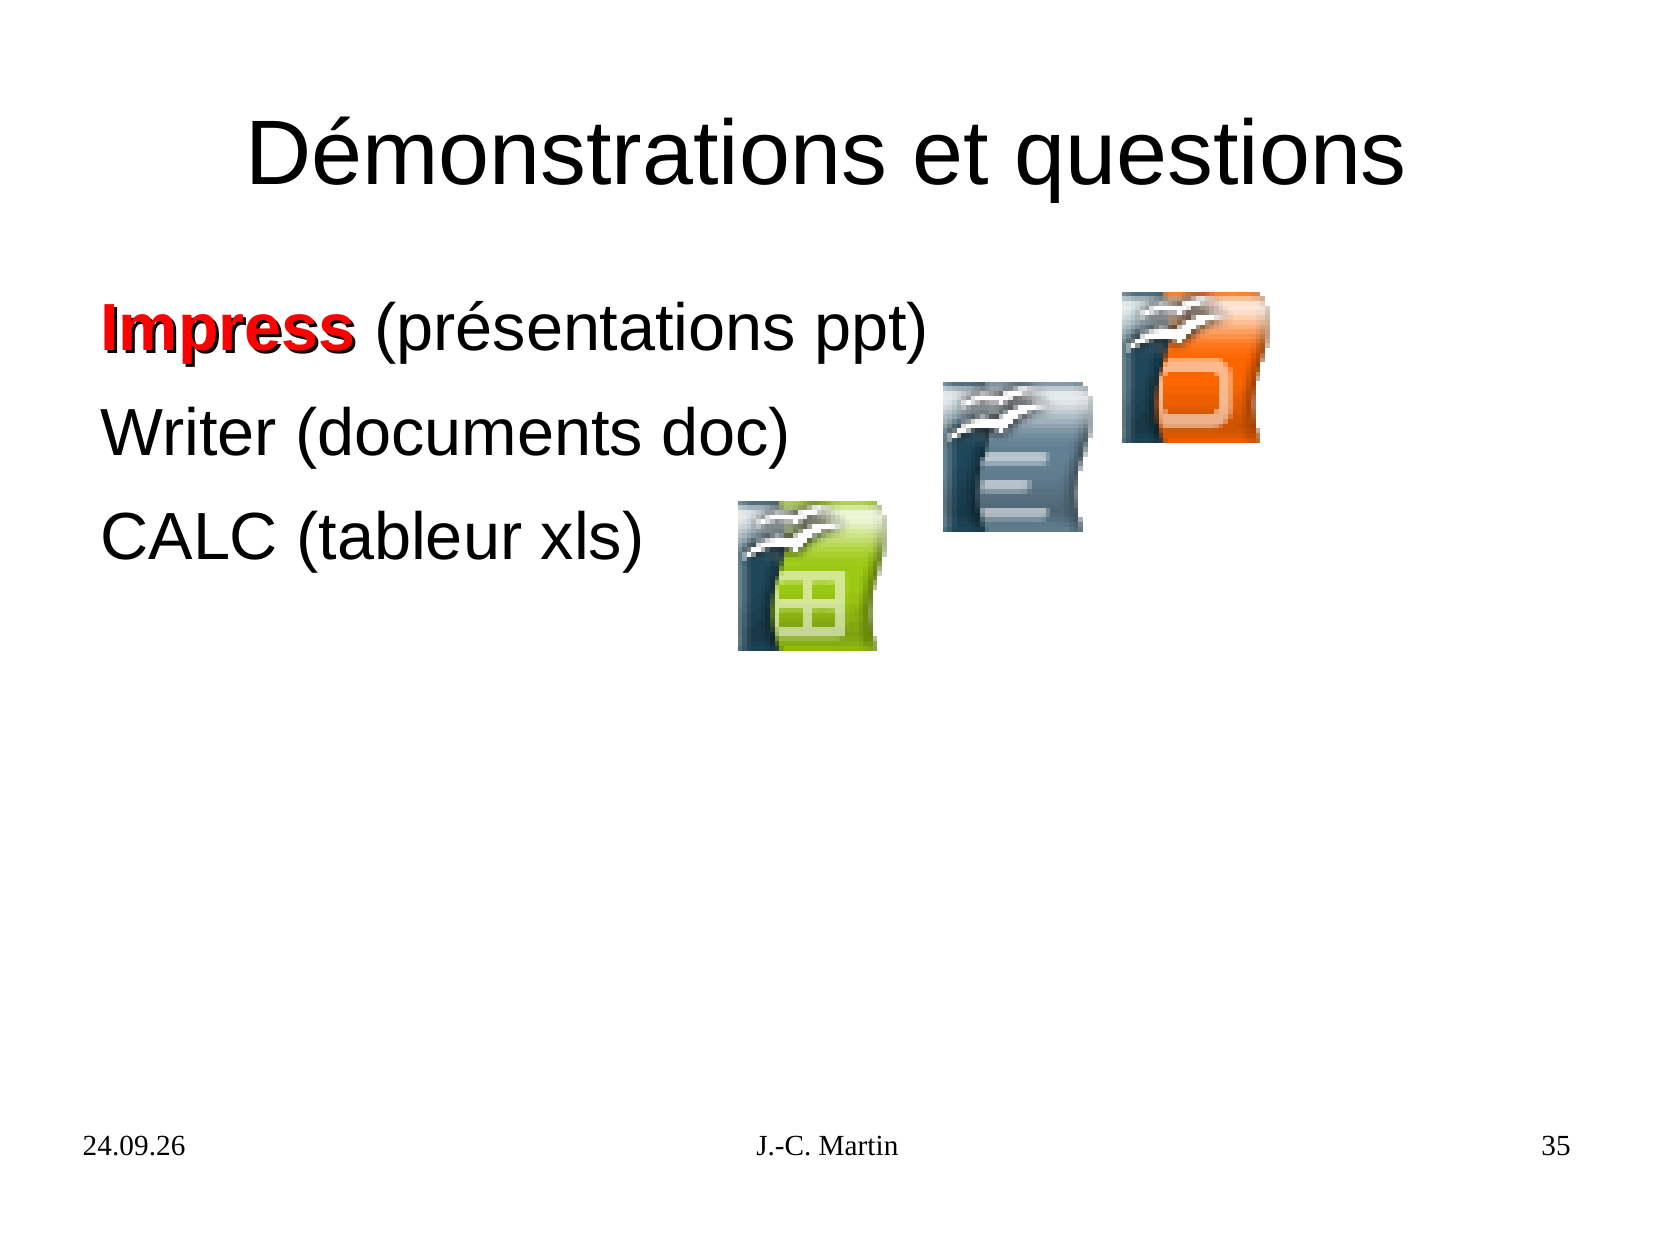

# Démonstrations et questions
Impress (présentations ppt)
Writer (documents doc)
CALC (tableur xls)
J.-C. Martin
35